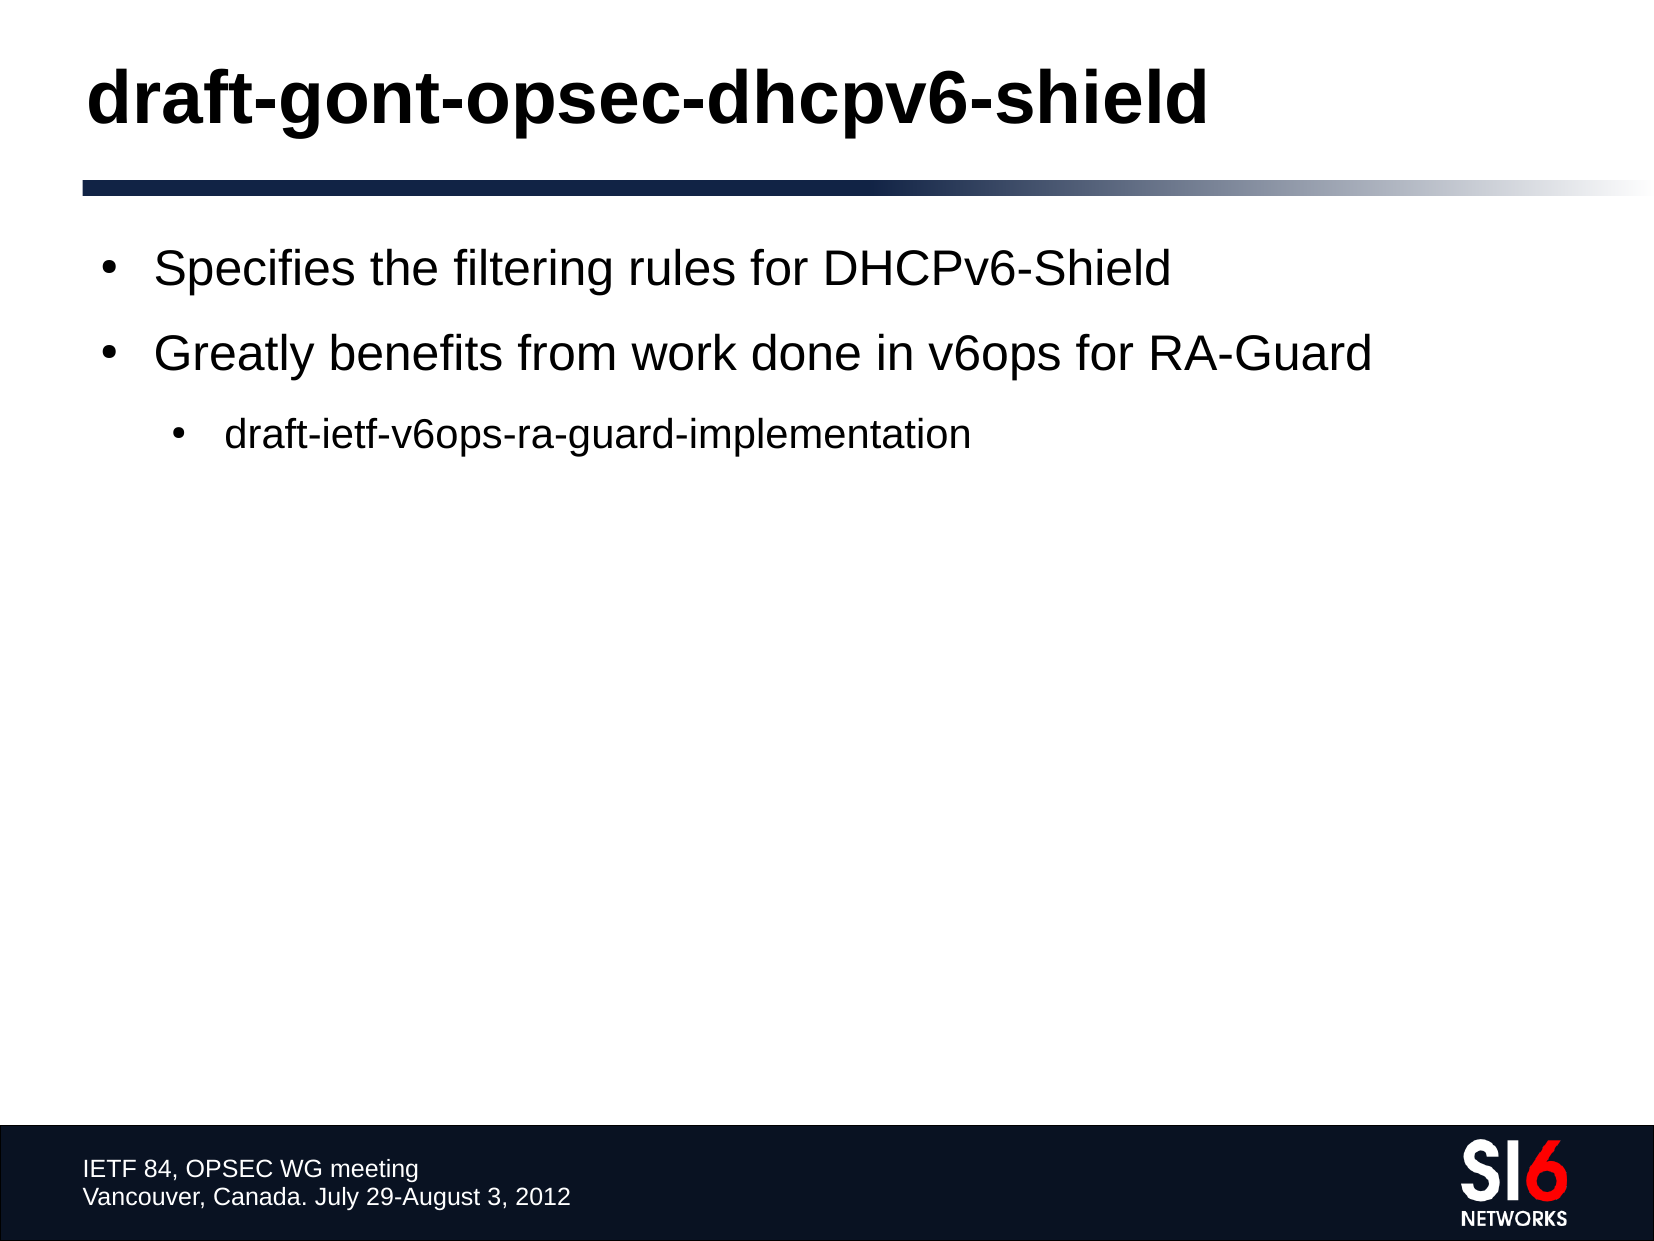

# draft-gont-opsec-dhcpv6-shield
Specifies the filtering rules for DHCPv6-Shield
Greatly benefits from work done in v6ops for RA-Guard
draft-ietf-v6ops-ra-guard-implementation